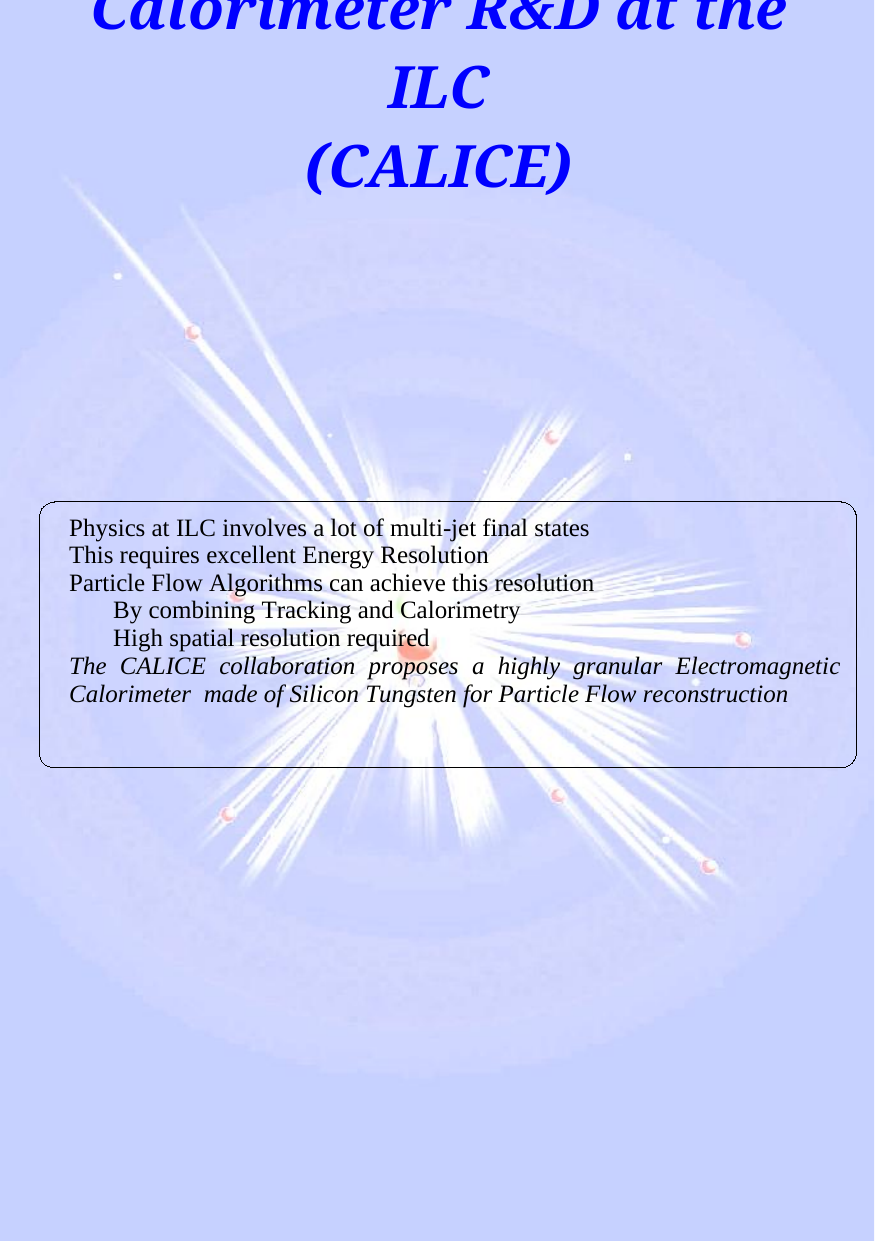

# Calorimeter R&D at the ILC (CALICE)
Physics at ILC involves a lot of multi-jet final states
This requires excellent Energy Resolution
Particle Flow Algorithms can achieve this resolution
By combining Tracking and Calorimetry
High spatial resolution required
The CALICE collaboration proposes a highly granular Electromagnetic Calorimeter made of Silicon Tungsten for Particle Flow reconstruction